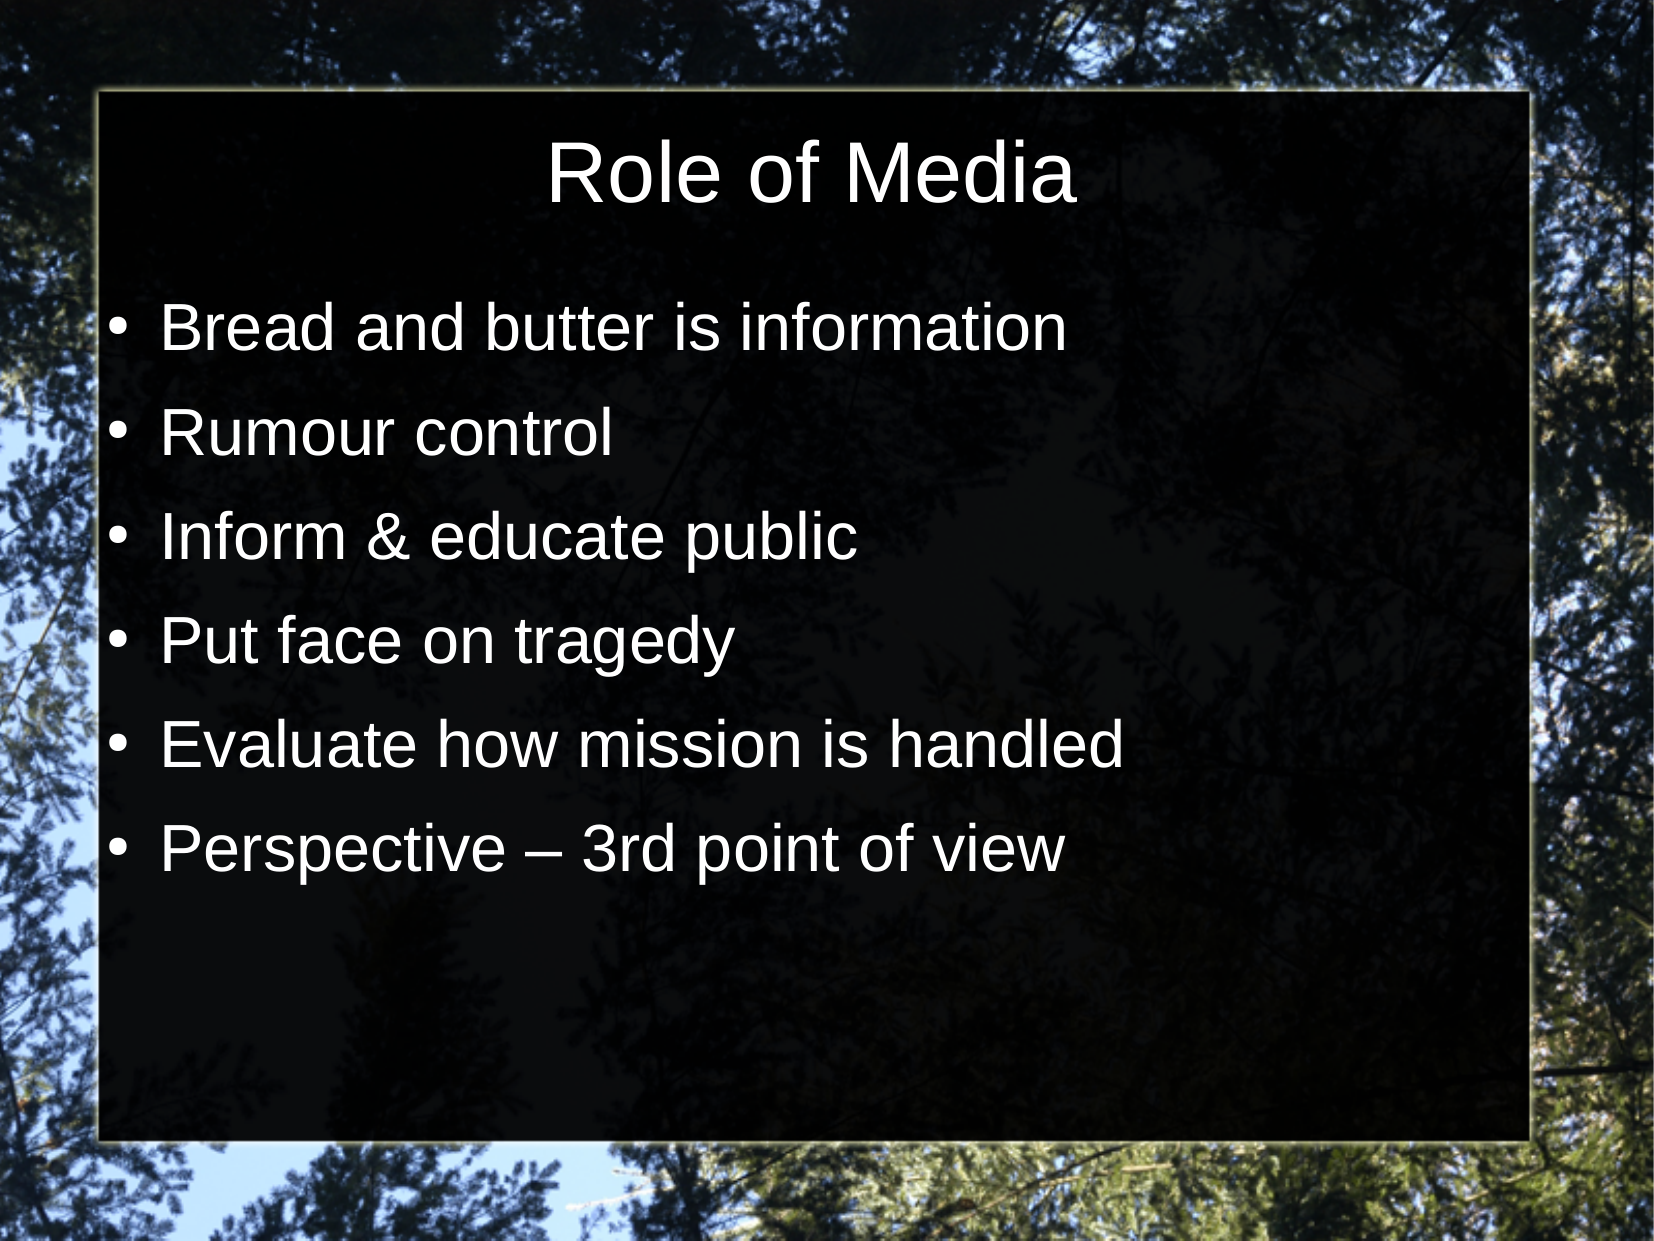

# Role of Media
Bread and butter is information
Rumour control
Inform & educate public
Put face on tragedy
Evaluate how mission is handled
Perspective – 3rd point of view